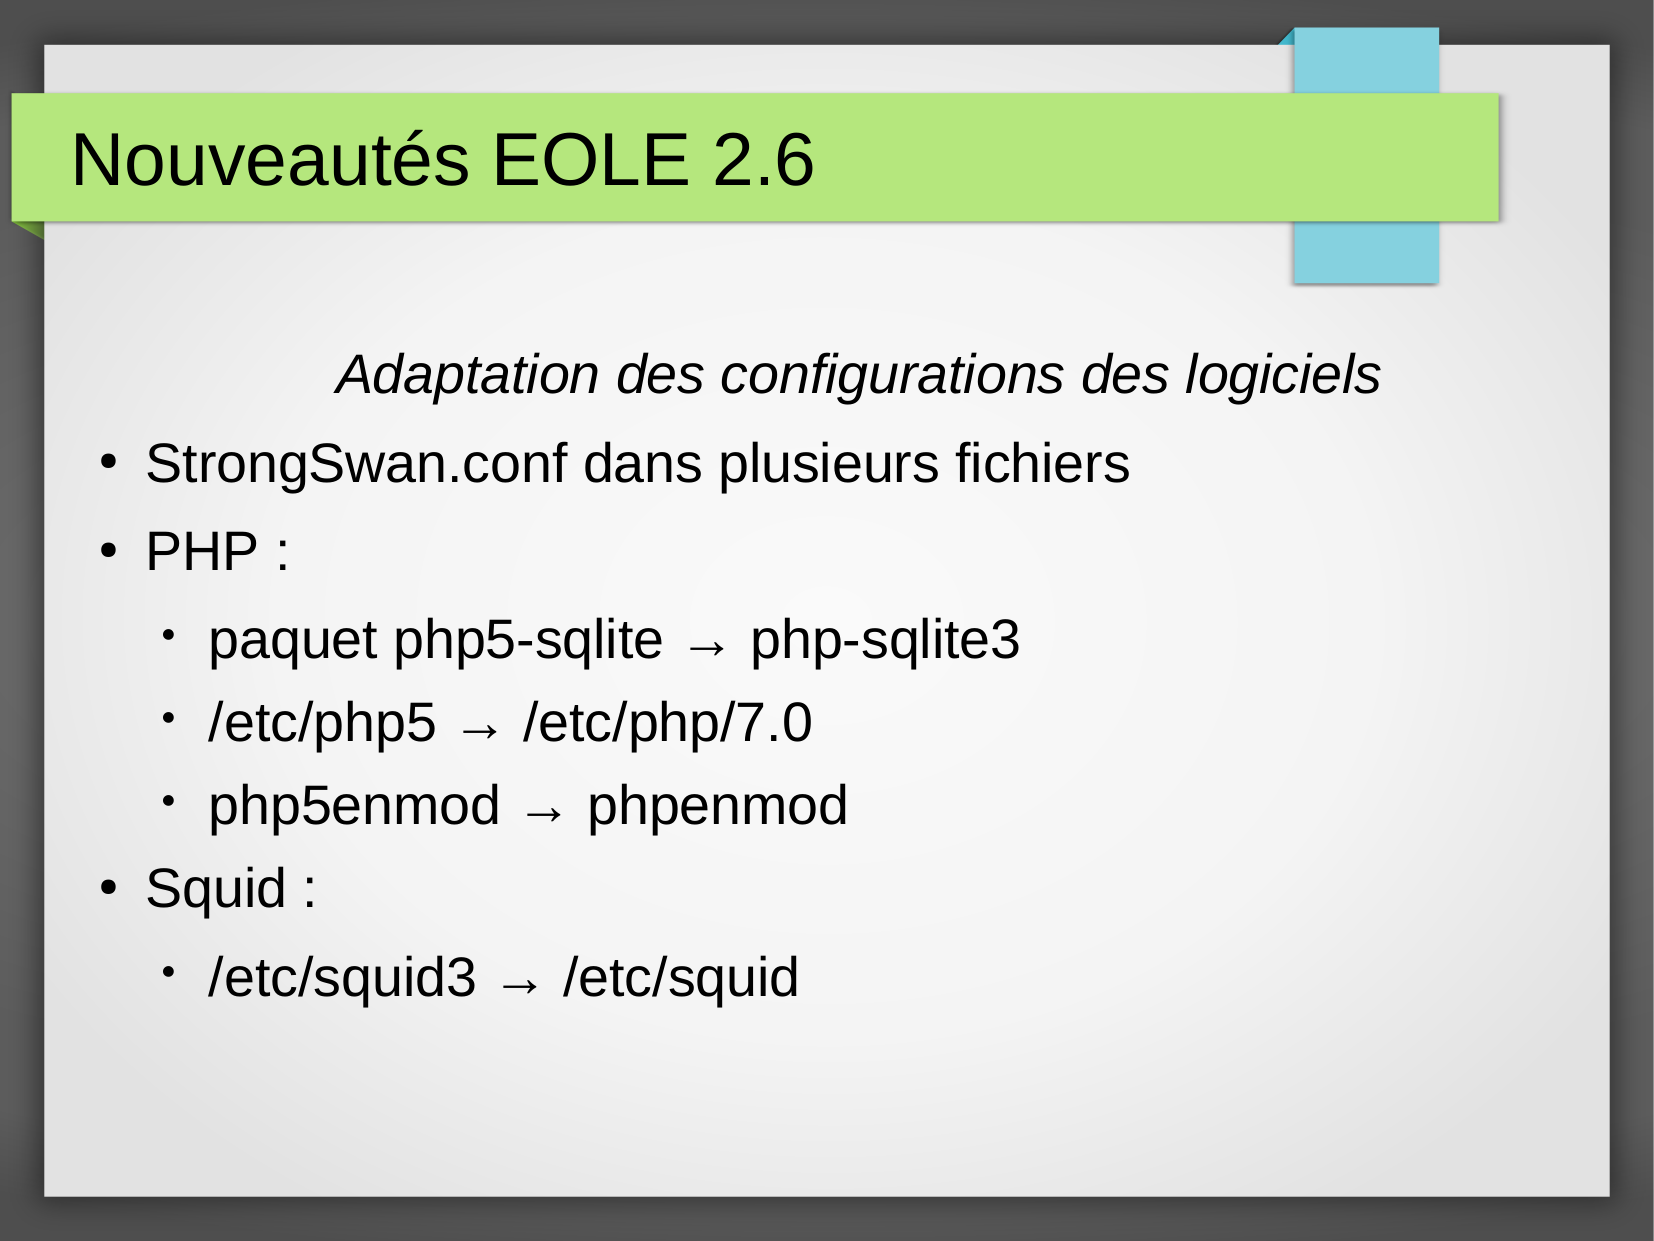

# Nouveautés EOLE 2.6
Adaptation des configurations des logiciels
StrongSwan.conf dans plusieurs fichiers
PHP :
paquet php5-sqlite → php-sqlite3
/etc/php5 → /etc/php/7.0
php5enmod → phpenmod
Squid :
/etc/squid3 → /etc/squid